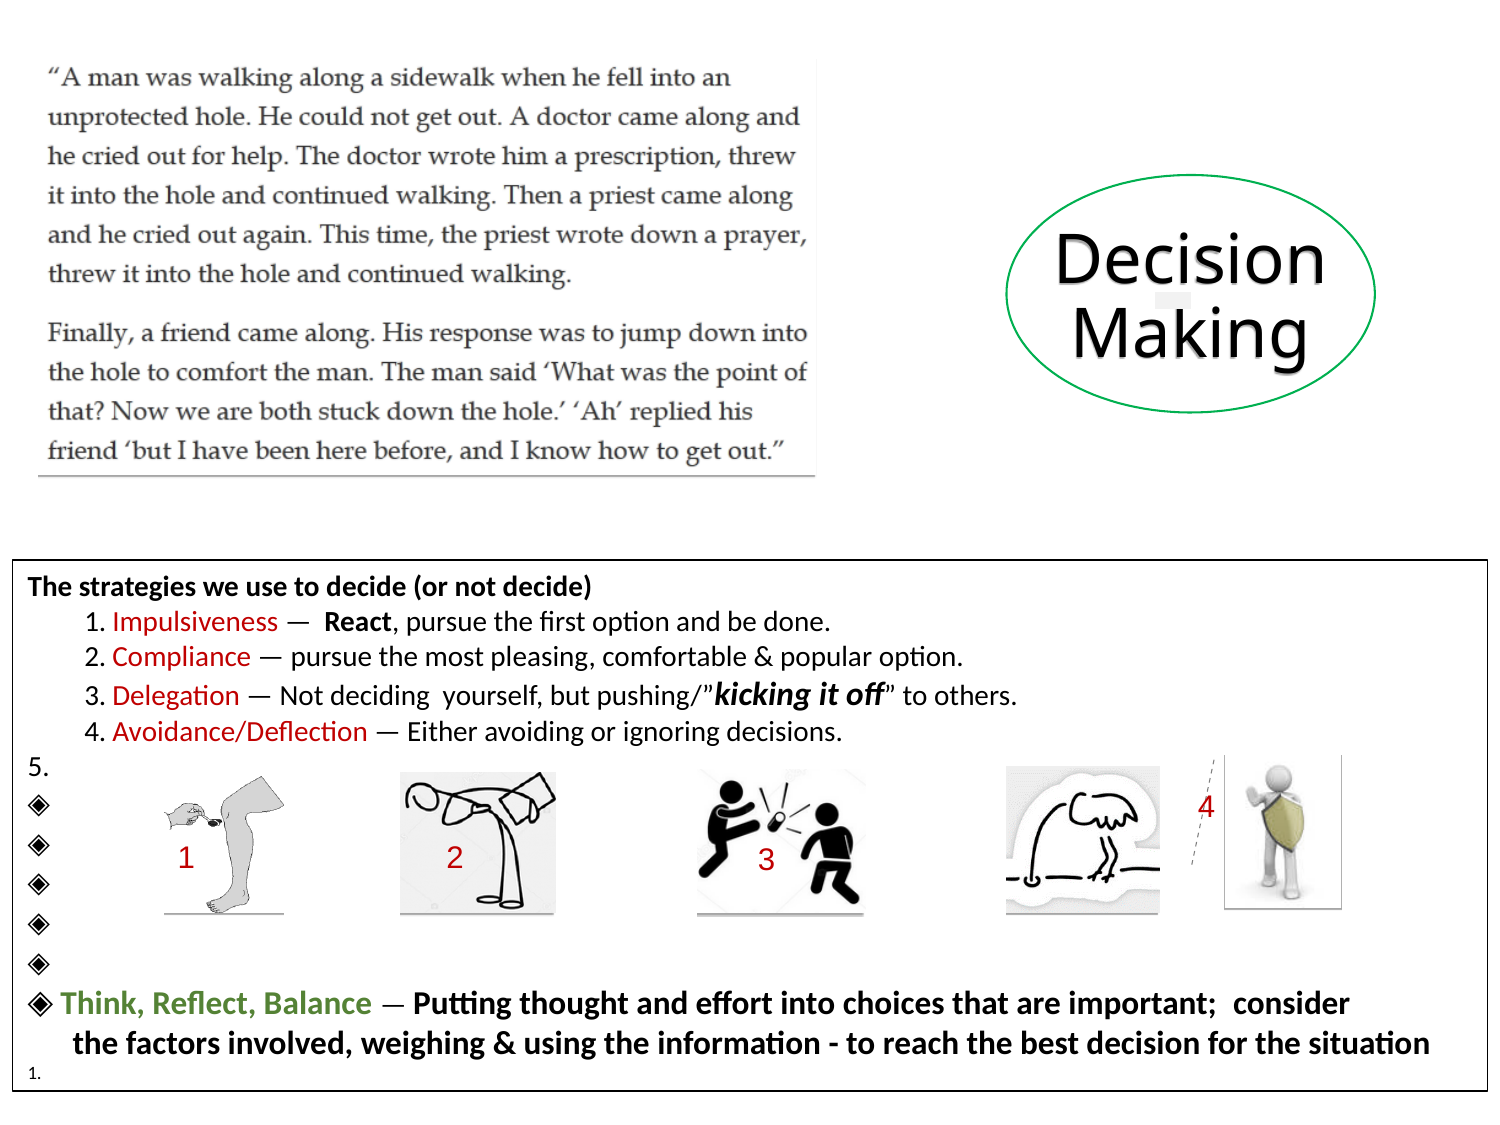

# Decision Making
The strategies we use to decide (or not decide)
Impulsiveness — React, pursue the first option and be done.
Compliance — pursue the most pleasing, comfortable & popular option.
Delegation — Not deciding yourself, but pushing/”kicking it off” to others.
Avoidance/Deflection — Either avoiding or ignoring decisions.
 Think, Reflect, Balance — Putting thought and effort into choices that are important;  consider
 the factors involved, weighing & using the information - to reach the best decision for the situation
4
1
2
3